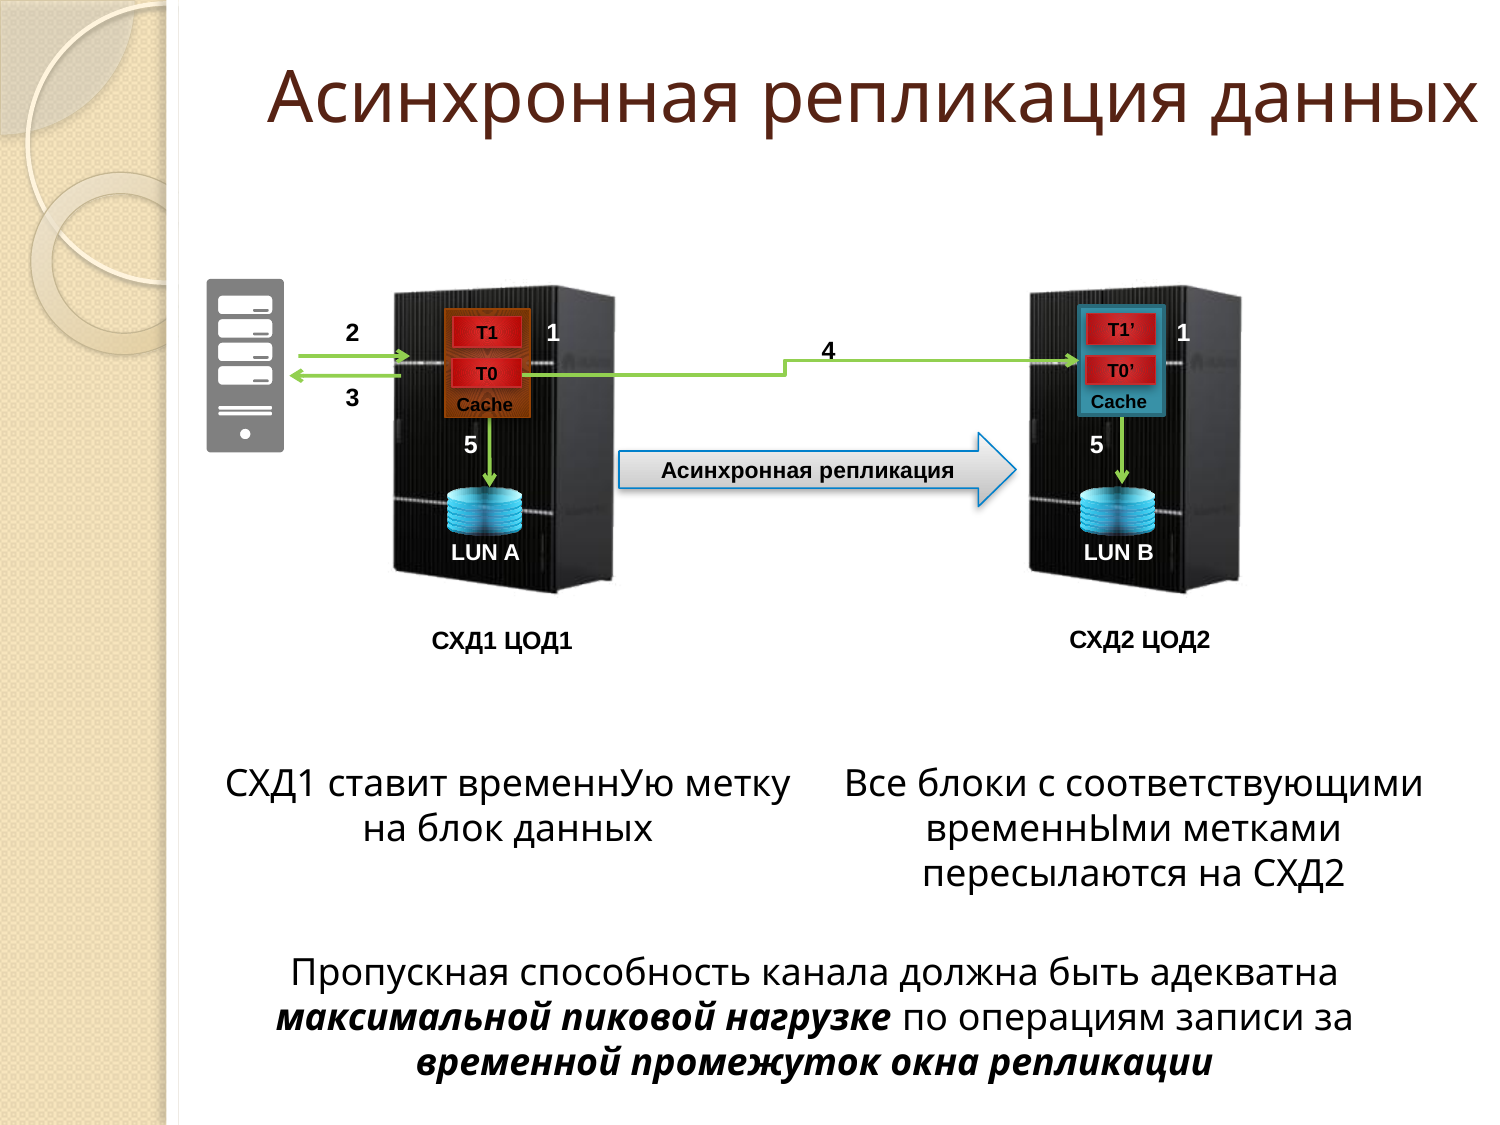

# Асинхронная репликация данных
2
1
1
T1’
T1
4
T0’
T0
3
Cache
Cache
5
5
Асинхронная репликация
LUN A
LUN B
СХД2 ЦОД2
СХД1 ЦОД1
СХД1 ставит временнУю метку на блок данных
Все блоки с соответствующими временнЫми метками пересылаются на СХД2
Пропускная способность канала должна быть адекватна максимальной пиковой нагрузке по операциям записи за временной промежуток окна репликации